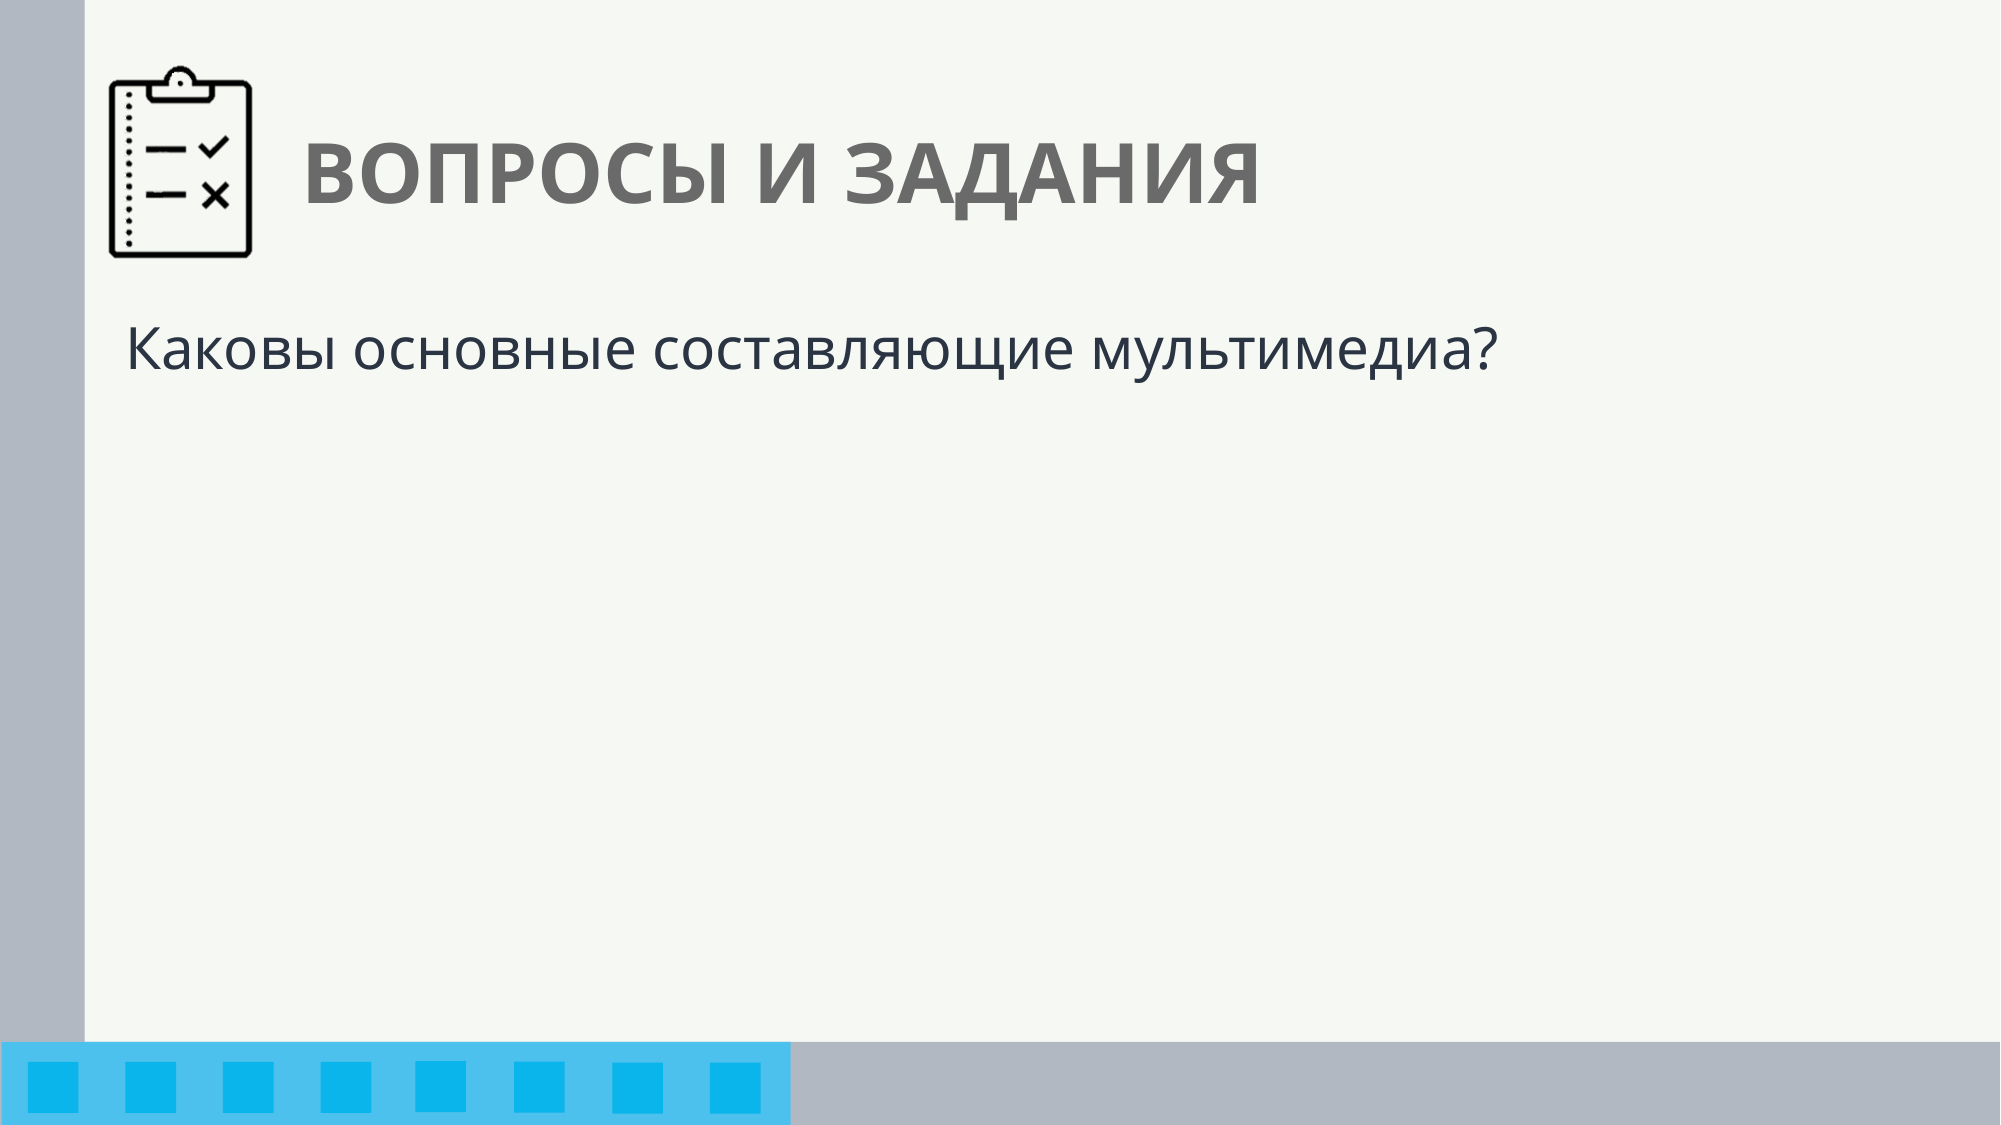

# ВОПРОСЫ И ЗАДАНИЯ
Каковы основные составляющие мультимедиа?